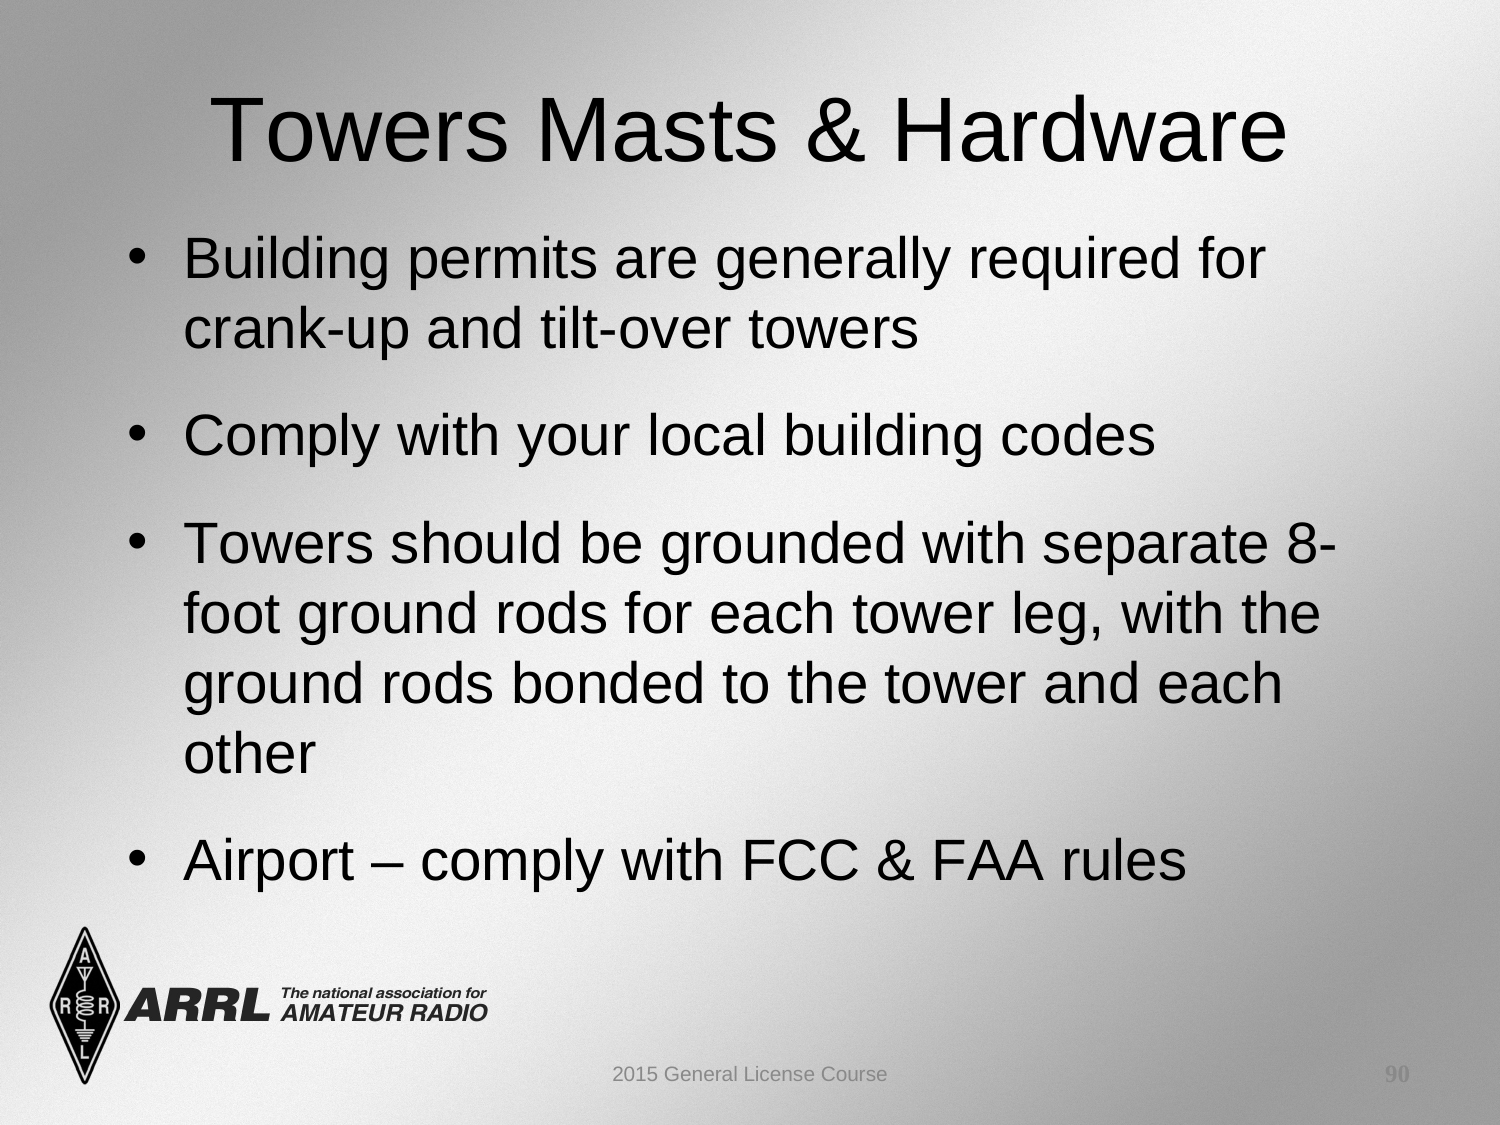

Towers Masts & Hardware
Building permits are generally required for crank-up and tilt-over towers
Comply with your local building codes
Towers should be grounded with separate 8-foot ground rods for each tower leg, with the ground rods bonded to the tower and each other
Airport – comply with FCC & FAA rules
2015 General License Course